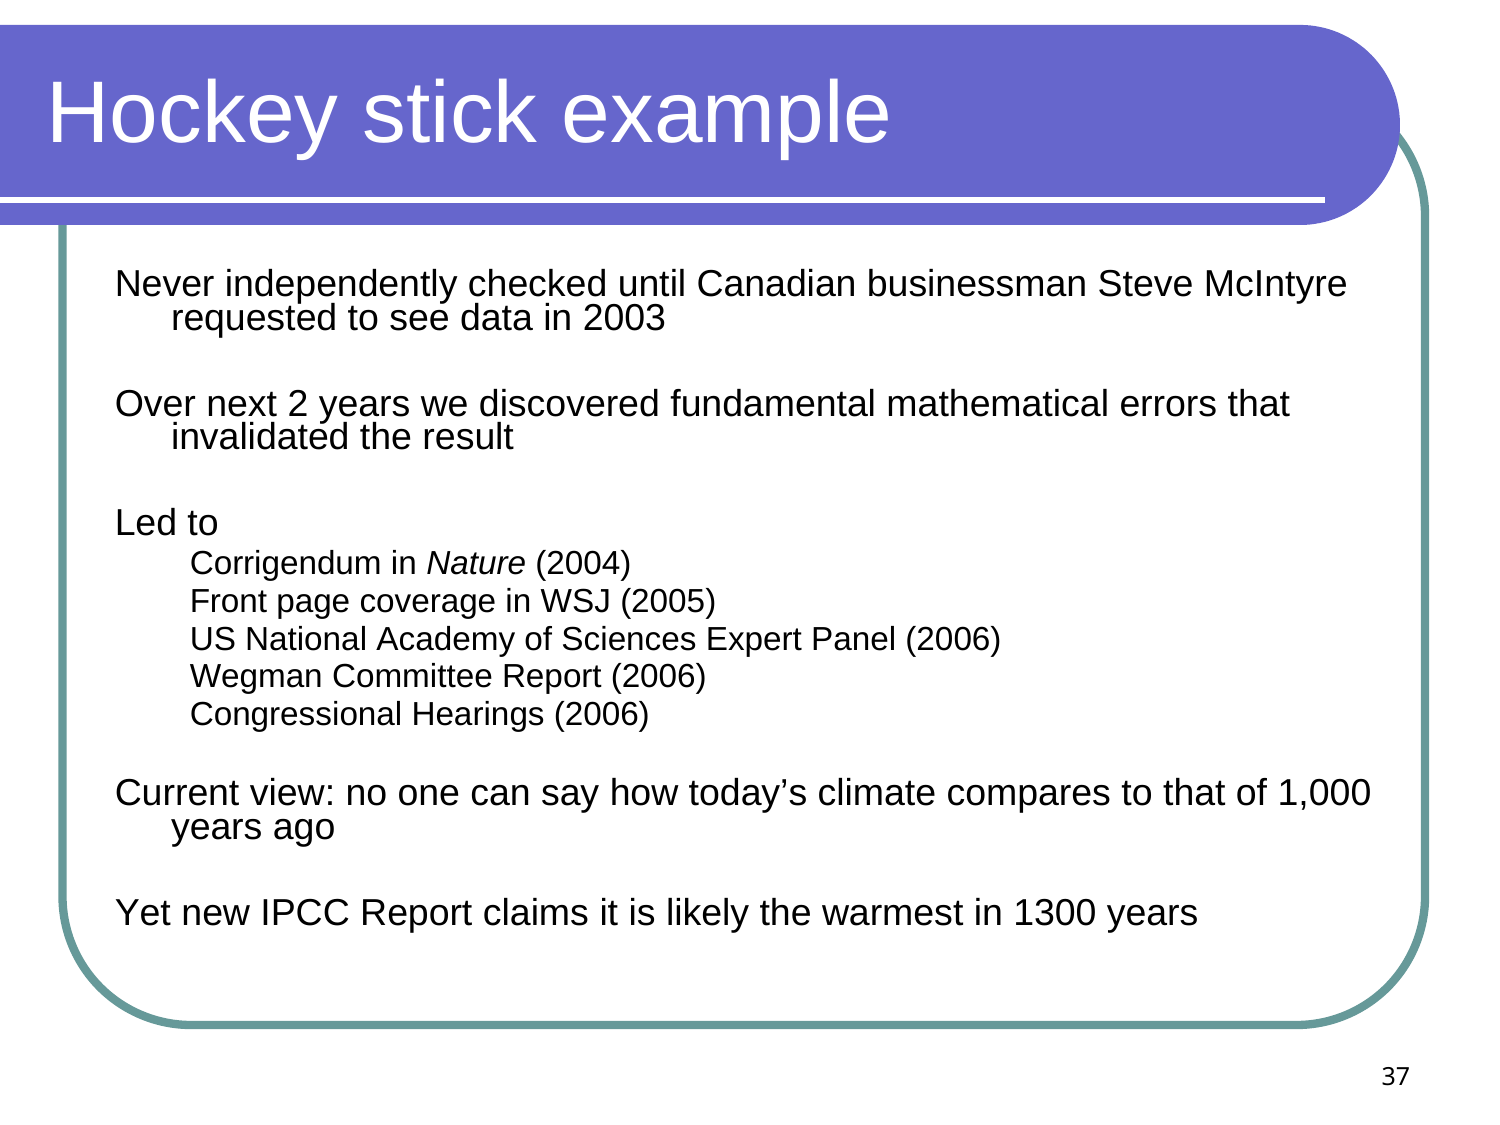

# Hockey stick example
Never independently checked until Canadian businessman Steve McIntyre requested to see data in 2003
Over next 2 years we discovered fundamental mathematical errors that invalidated the result
Led to
Corrigendum in Nature (2004)
Front page coverage in WSJ (2005)
US National Academy of Sciences Expert Panel (2006)
Wegman Committee Report (2006)
Congressional Hearings (2006)
Current view: no one can say how today’s climate compares to that of 1,000 years ago
Yet new IPCC Report claims it is likely the warmest in 1300 years
37